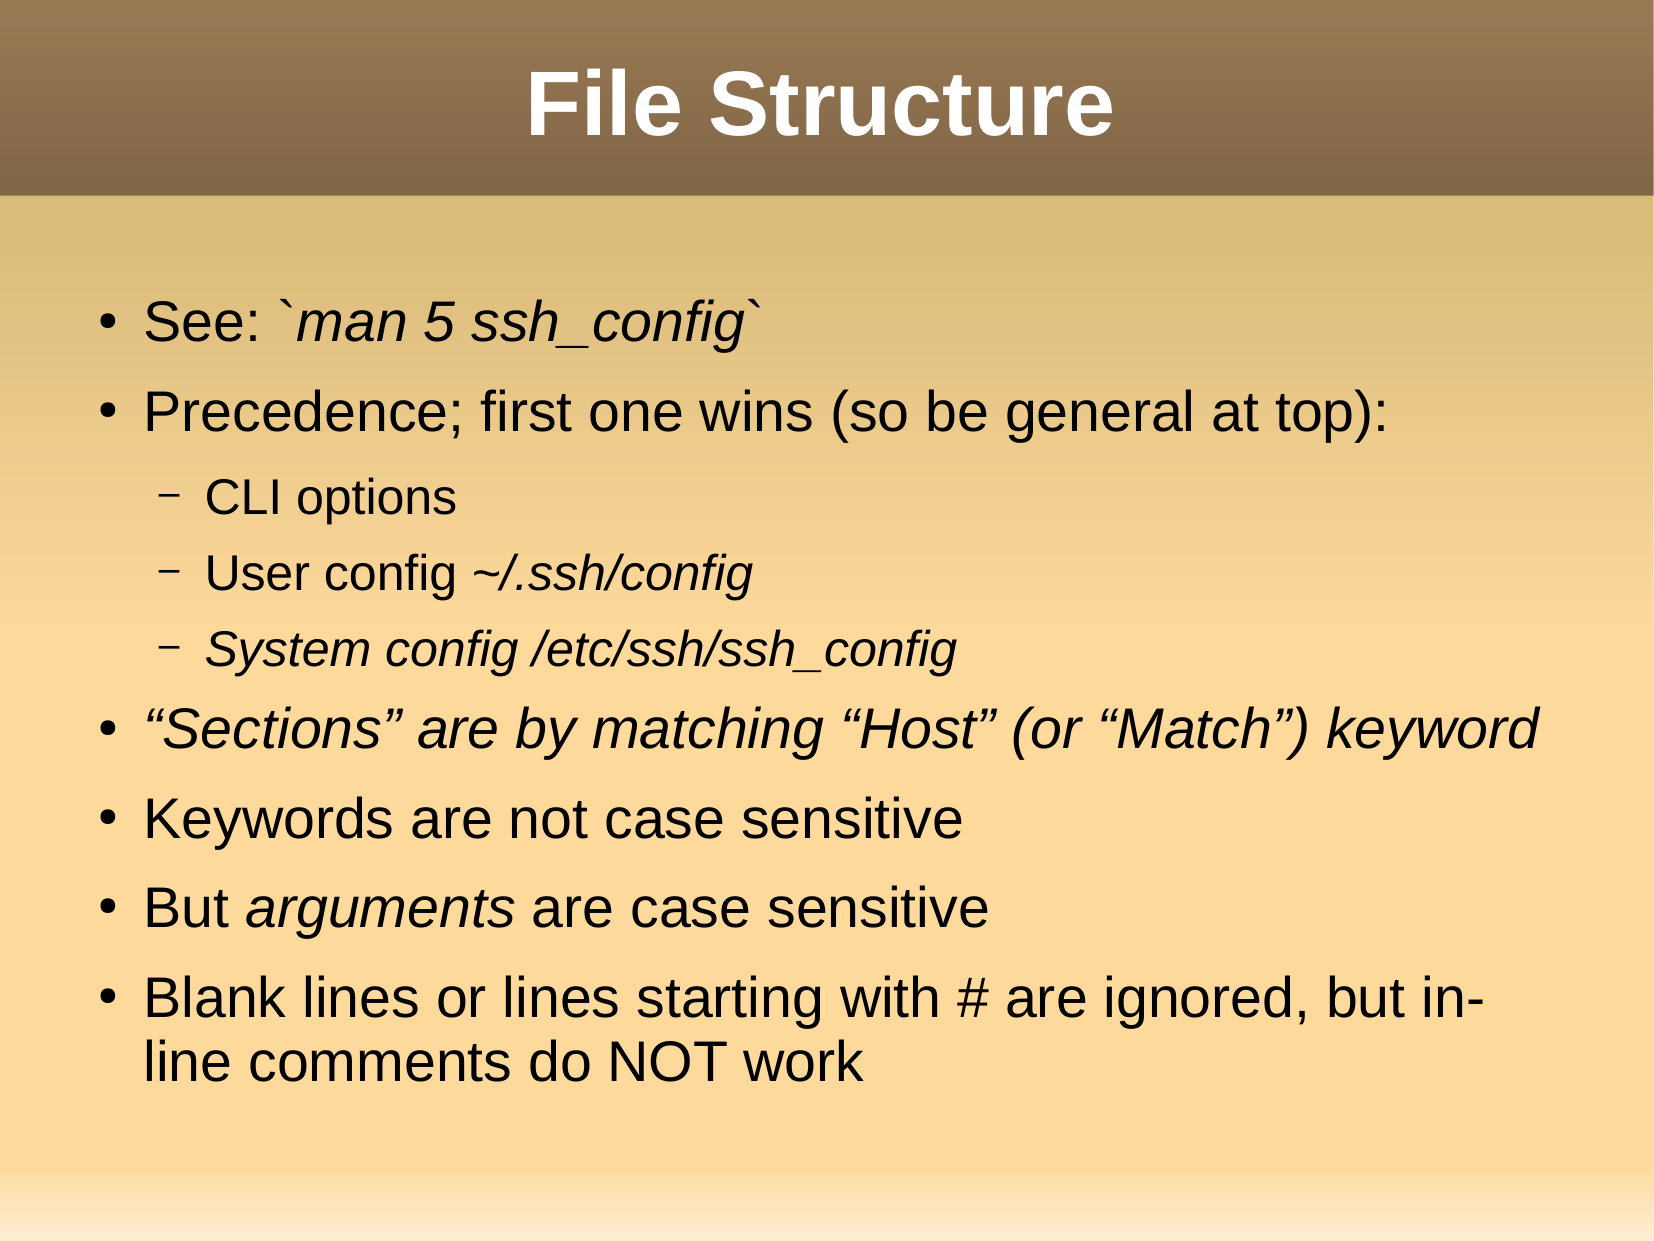

# File Structure
See: `man 5 ssh_config`
Precedence; first one wins (so be general at top):
CLI options
User config ~/.ssh/config
System config /etc/ssh/ssh_config
“Sections” are by matching “Host” (or “Match”) keyword
Keywords are not case sensitive
But arguments are case sensitive
Blank lines or lines starting with # are ignored, but in-line comments do NOT work